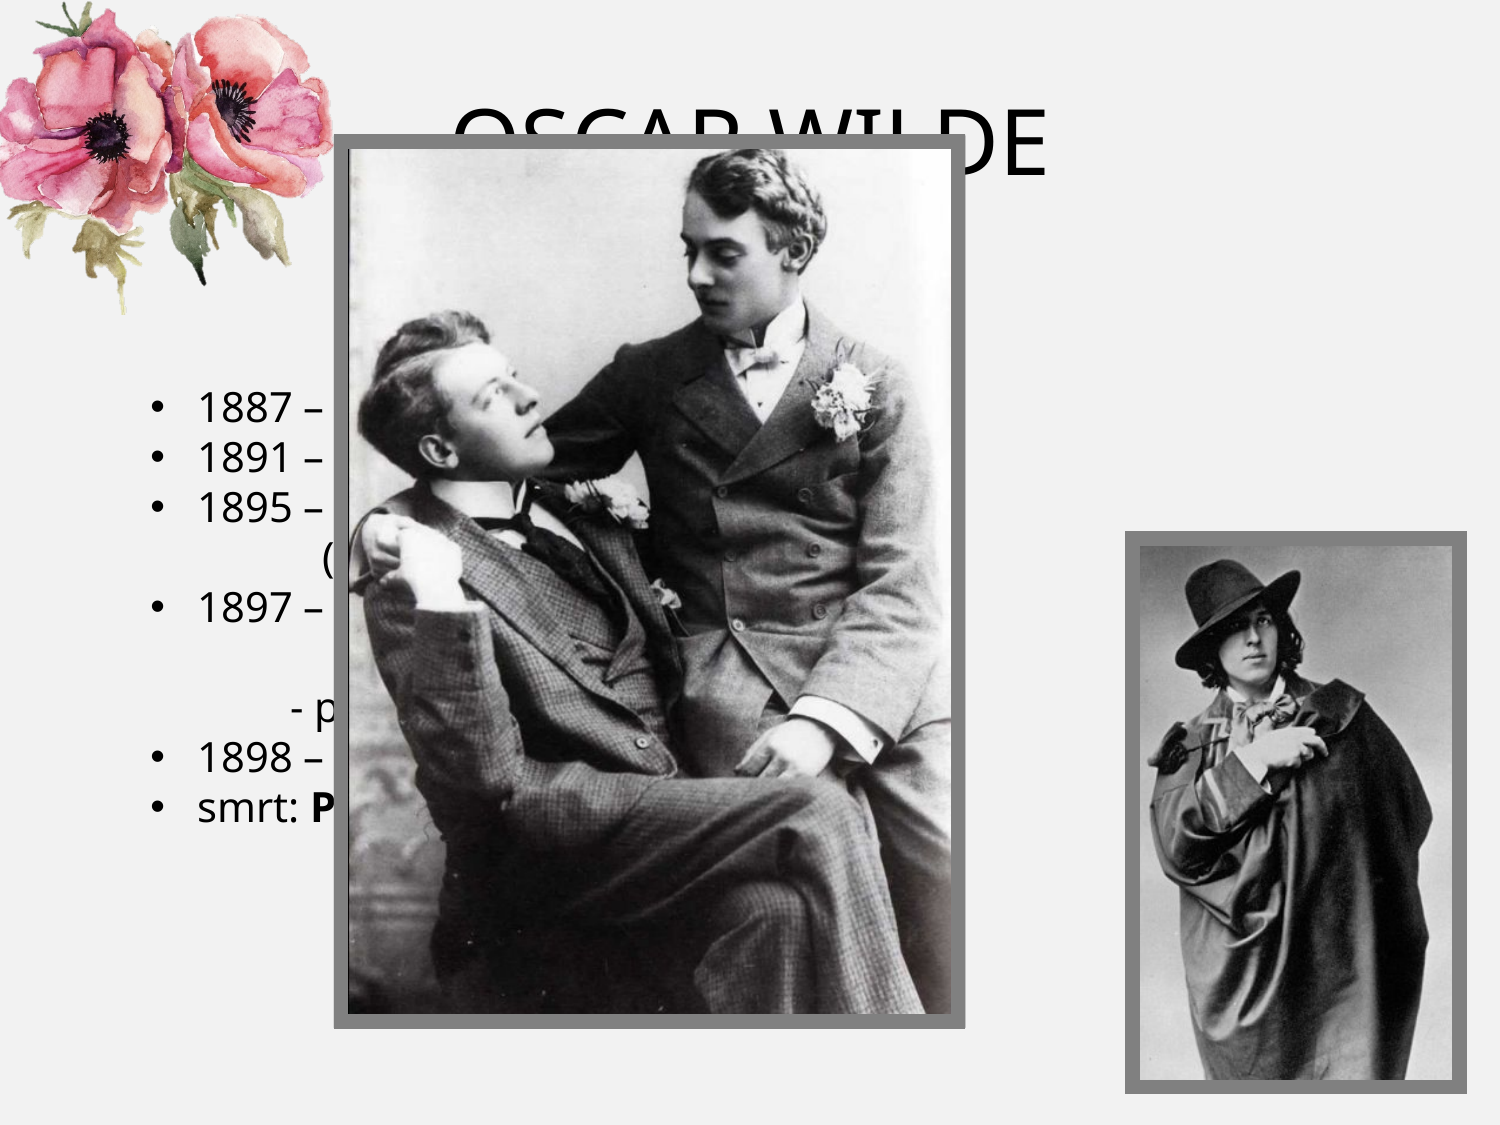

# OSCAR WILDE
1887 – ureja revijo Ženski svet
1891 – v francoščini napiše Salomo
1895 – obtožen homoseksualnosti
 (2 leti zapora)
1897 – odpotuje v Italijo k Alfredu
 Douglasu
 - psevdonim Sebastian Melmoth
1898 – smrt žene
smrt: Pariz, 30. november 1900